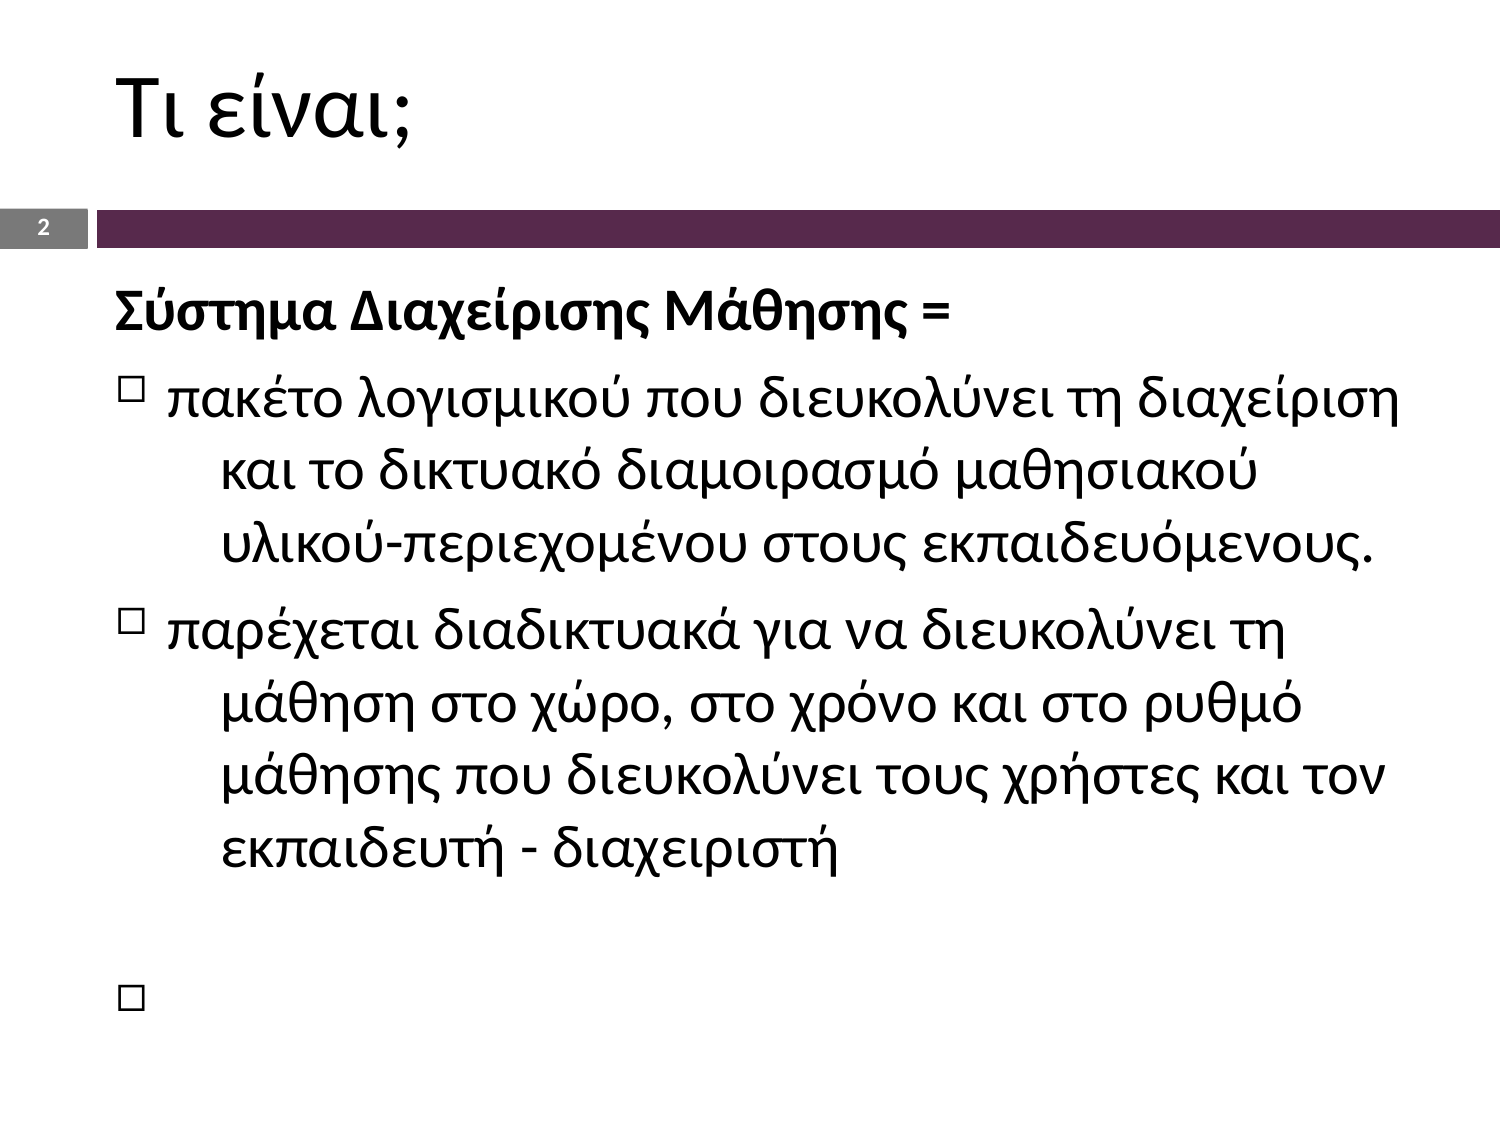

# Τι είναι;
Σύστημα Διαχείρισης Μάθησης =
πακέτο λογισμικού που διευκολύνει τη διαχείριση και το δικτυακό διαμοιρασμό μαθησιακού υλικού-περιεχομένου στους εκπαιδευόμενους.
παρέχεται διαδικτυακά για να διευκολύνει τη μάθηση στο χώρο, στο χρόνο και στο ρυθμό μάθησης που διευκολύνει τους χρήστες και τον εκπαιδευτή - διαχειριστή